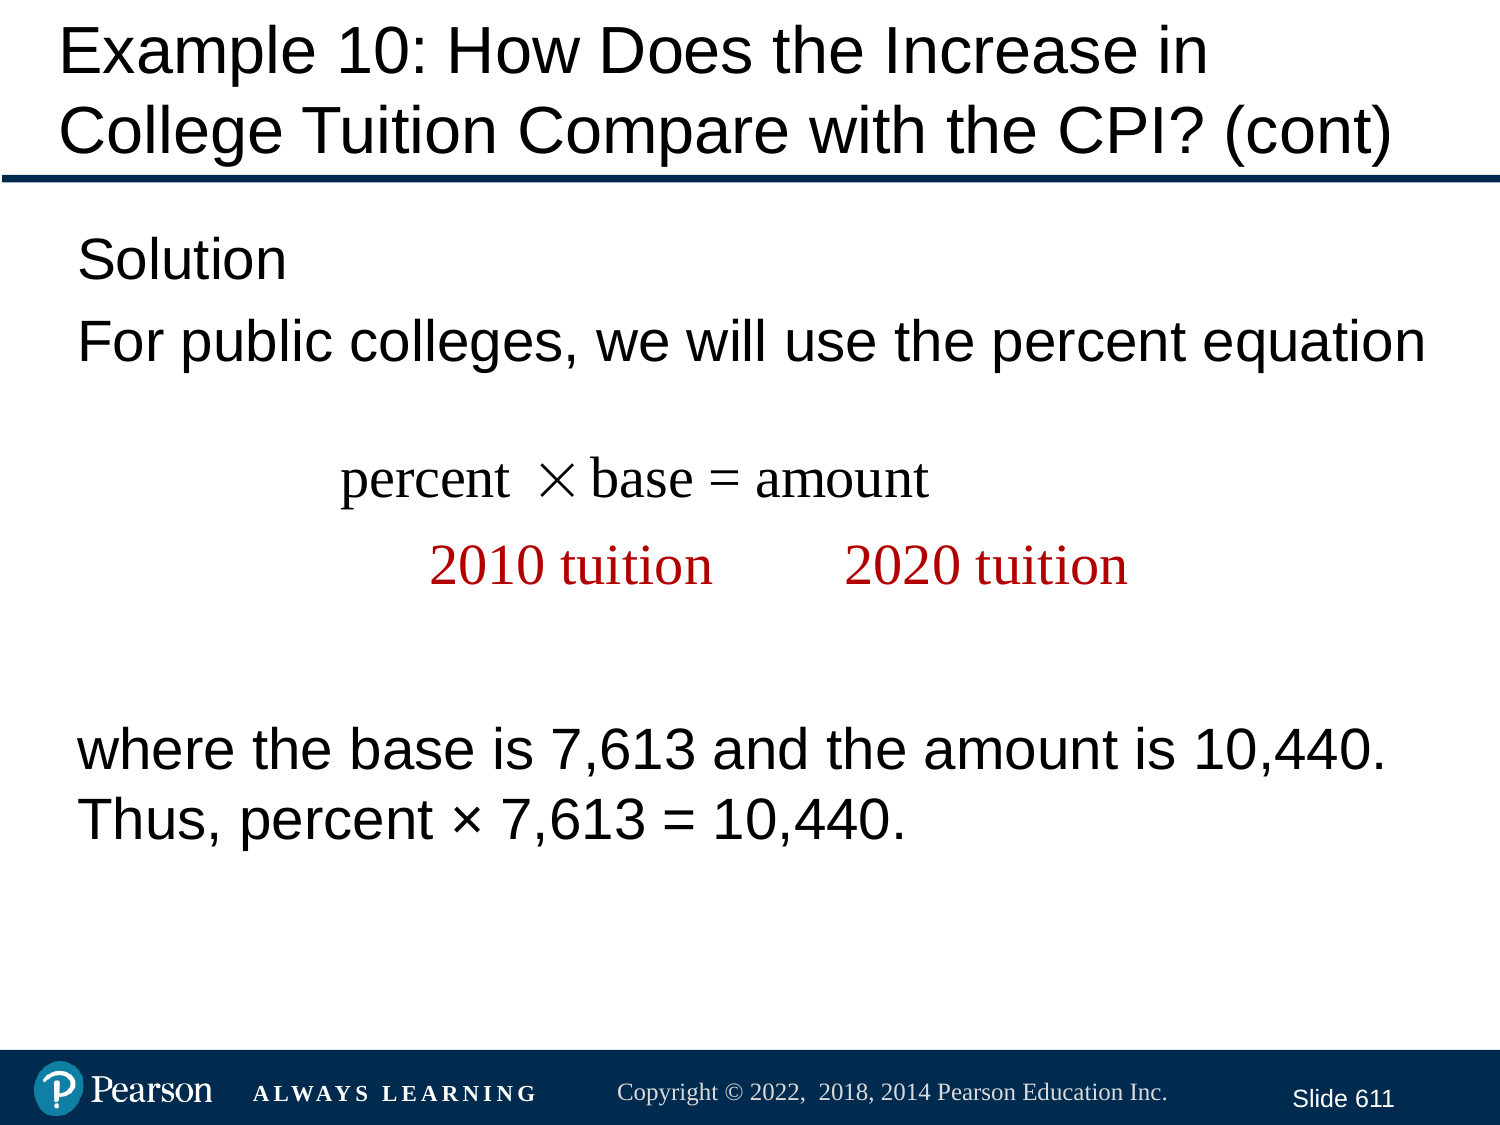

# Example 10: How Does the Increase in College Tuition Compare with the CPI? (cont)
Solution
For public colleges, we will use the percent equation
where the base is 7,613 and the amount is 10,440. Thus, percent × 7,613 = 10,440.